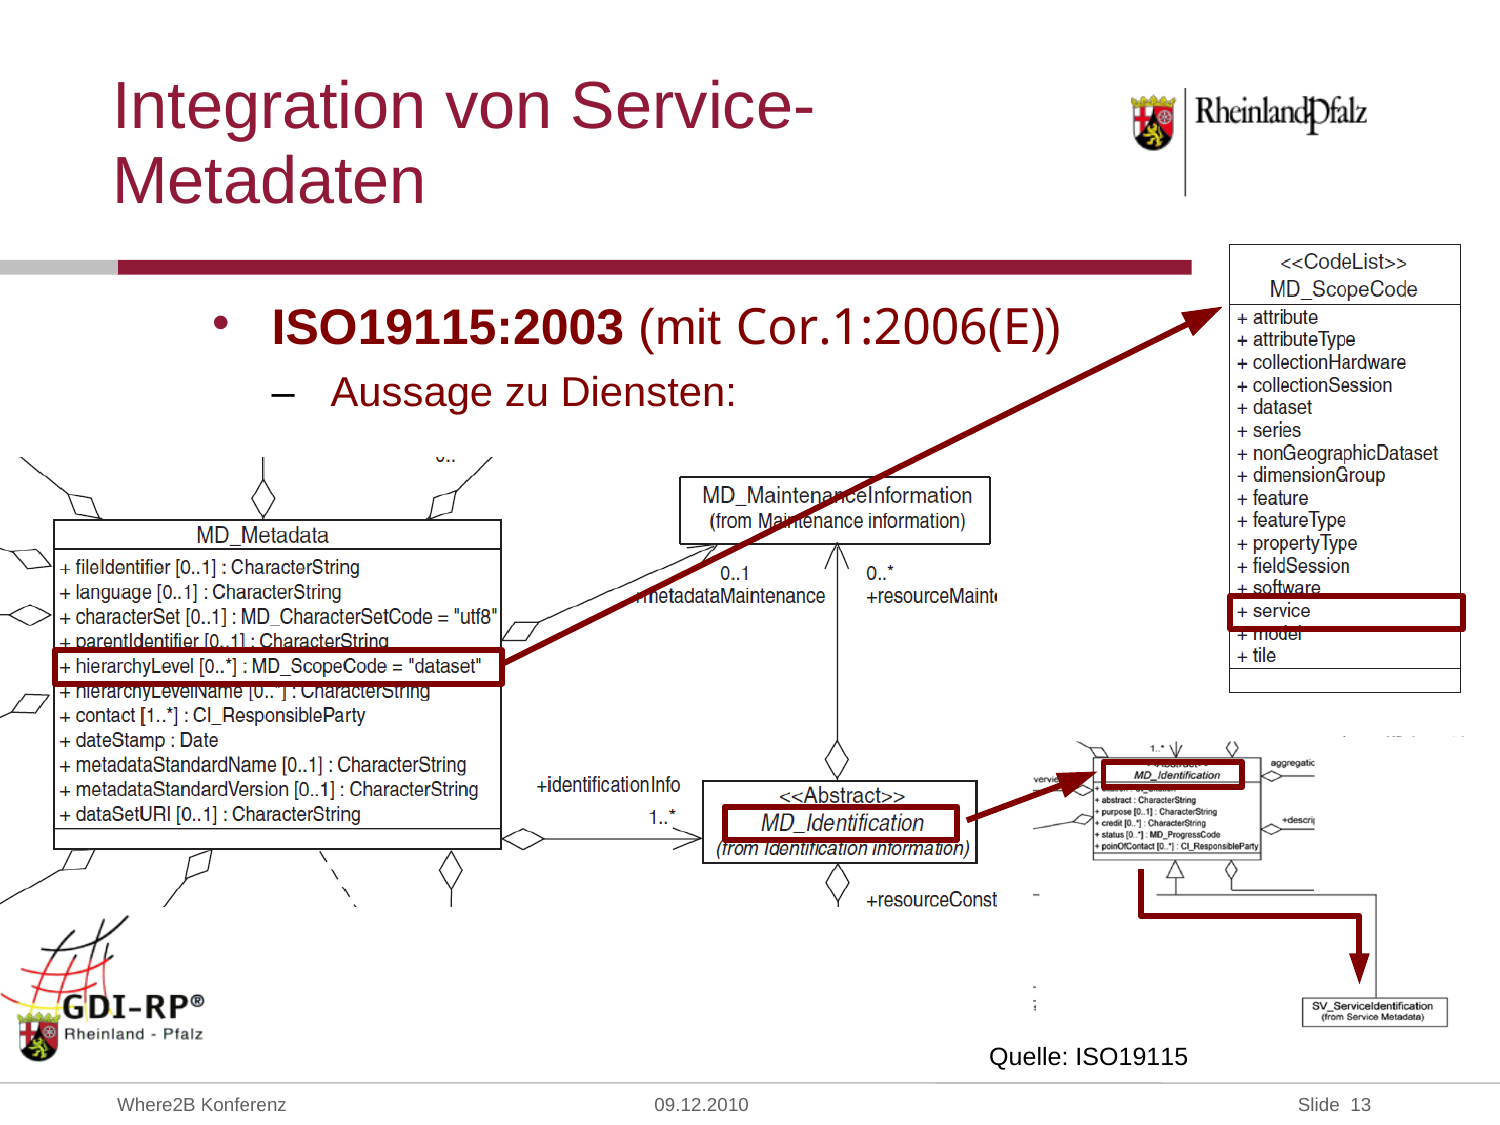

# Integration von Service-Metadaten
ISO19115:2003 (mit Cor.1:2006(E))
Aussage zu Diensten:
Quelle: ISO19115